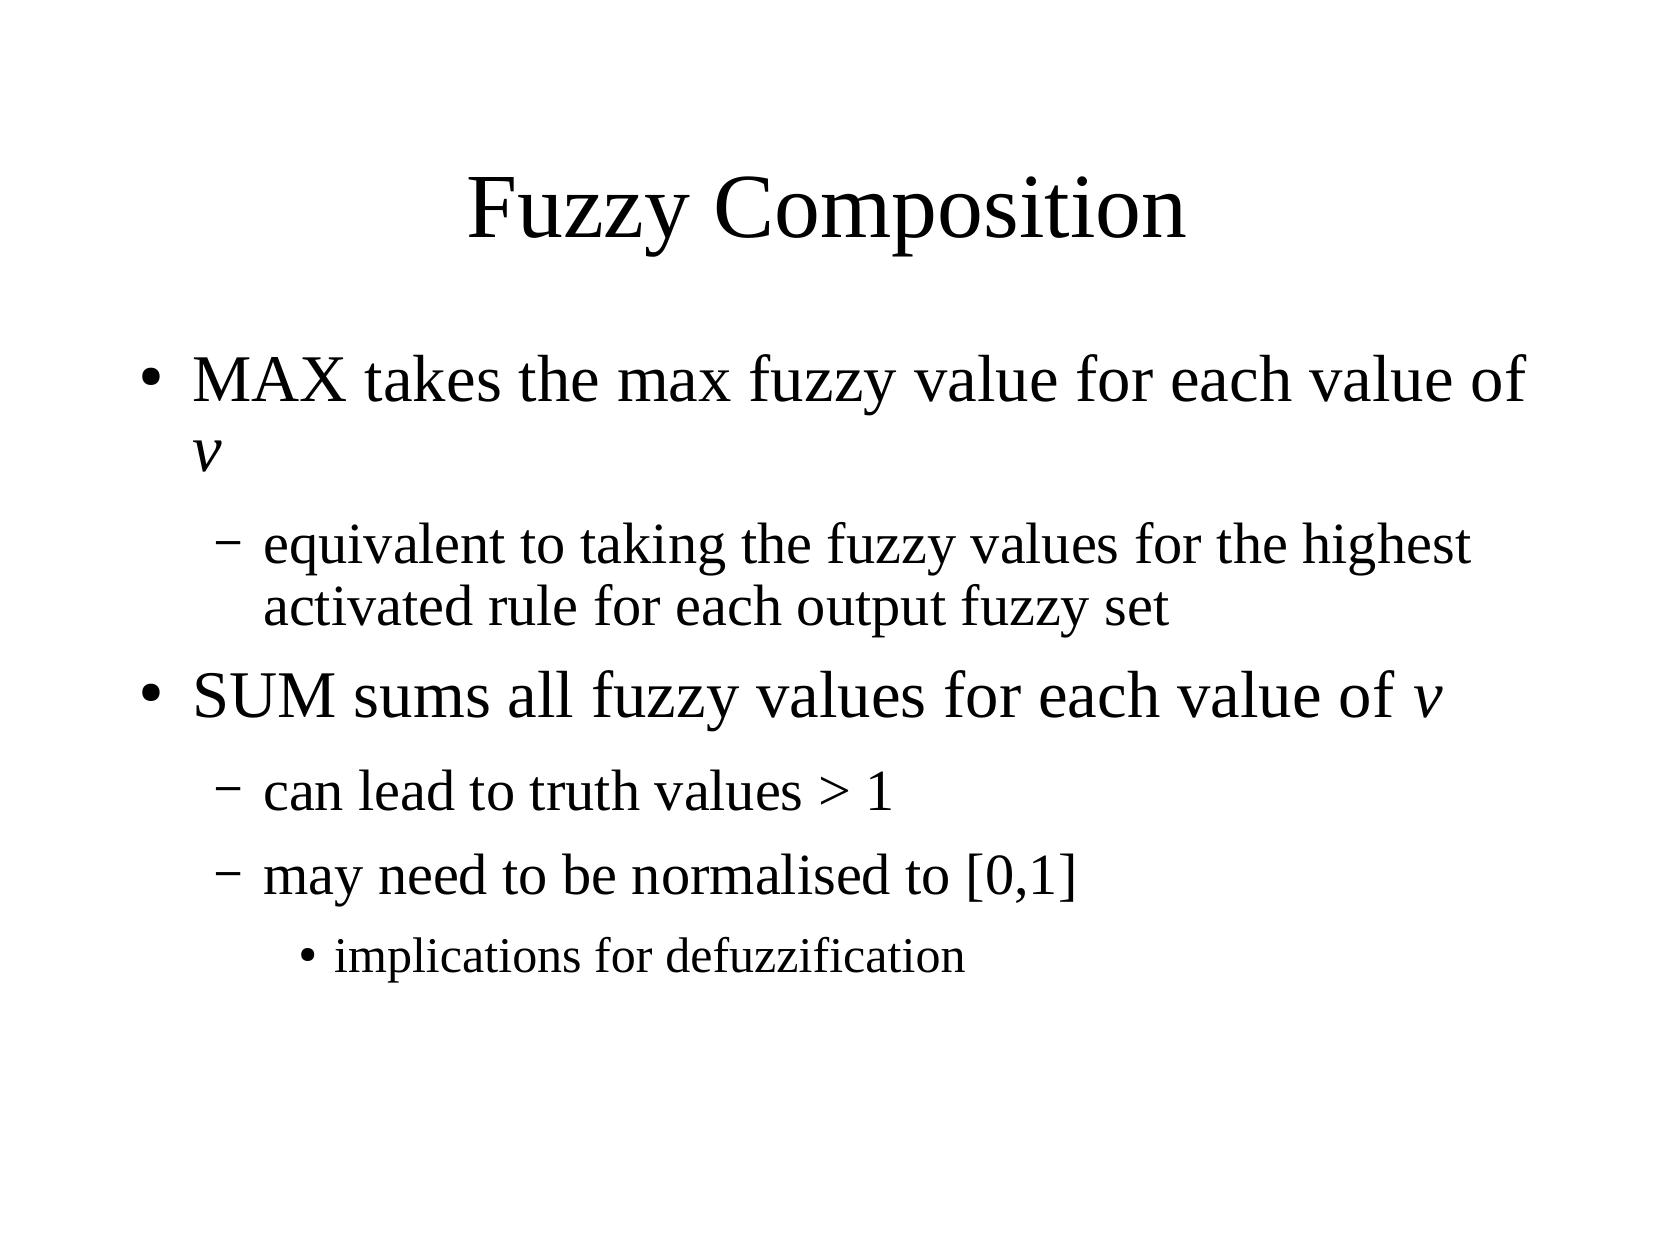

# Fuzzy Composition
MAX takes the max fuzzy value for each value of v
equivalent to taking the fuzzy values for the highest activated rule for each output fuzzy set
SUM sums all fuzzy values for each value of v
can lead to truth values > 1
may need to be normalised to [0,1]
implications for defuzzification